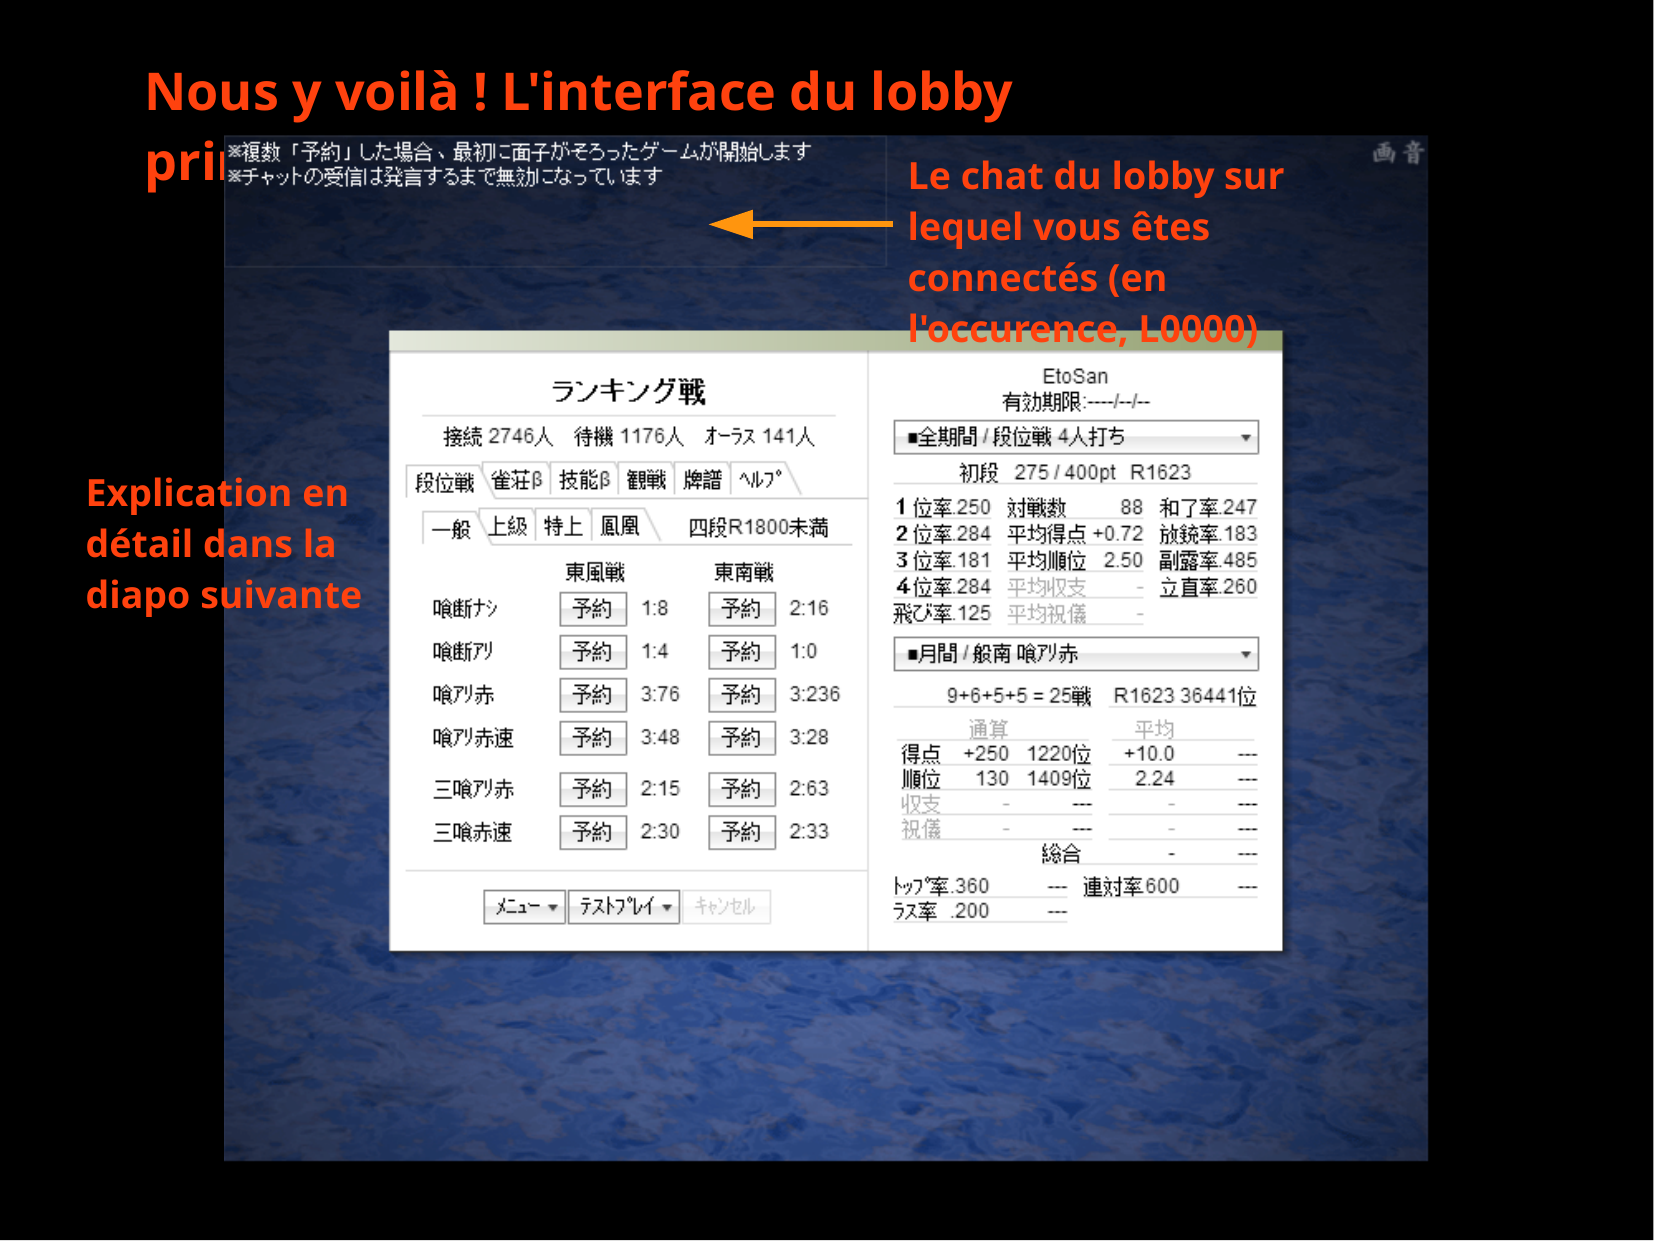

Nous y voilà ! L'interface du lobby principal !
Le chat du lobby sur lequel vous êtes connectés (en l'occurence, L0000)
Explication en détail dans la diapo suivante